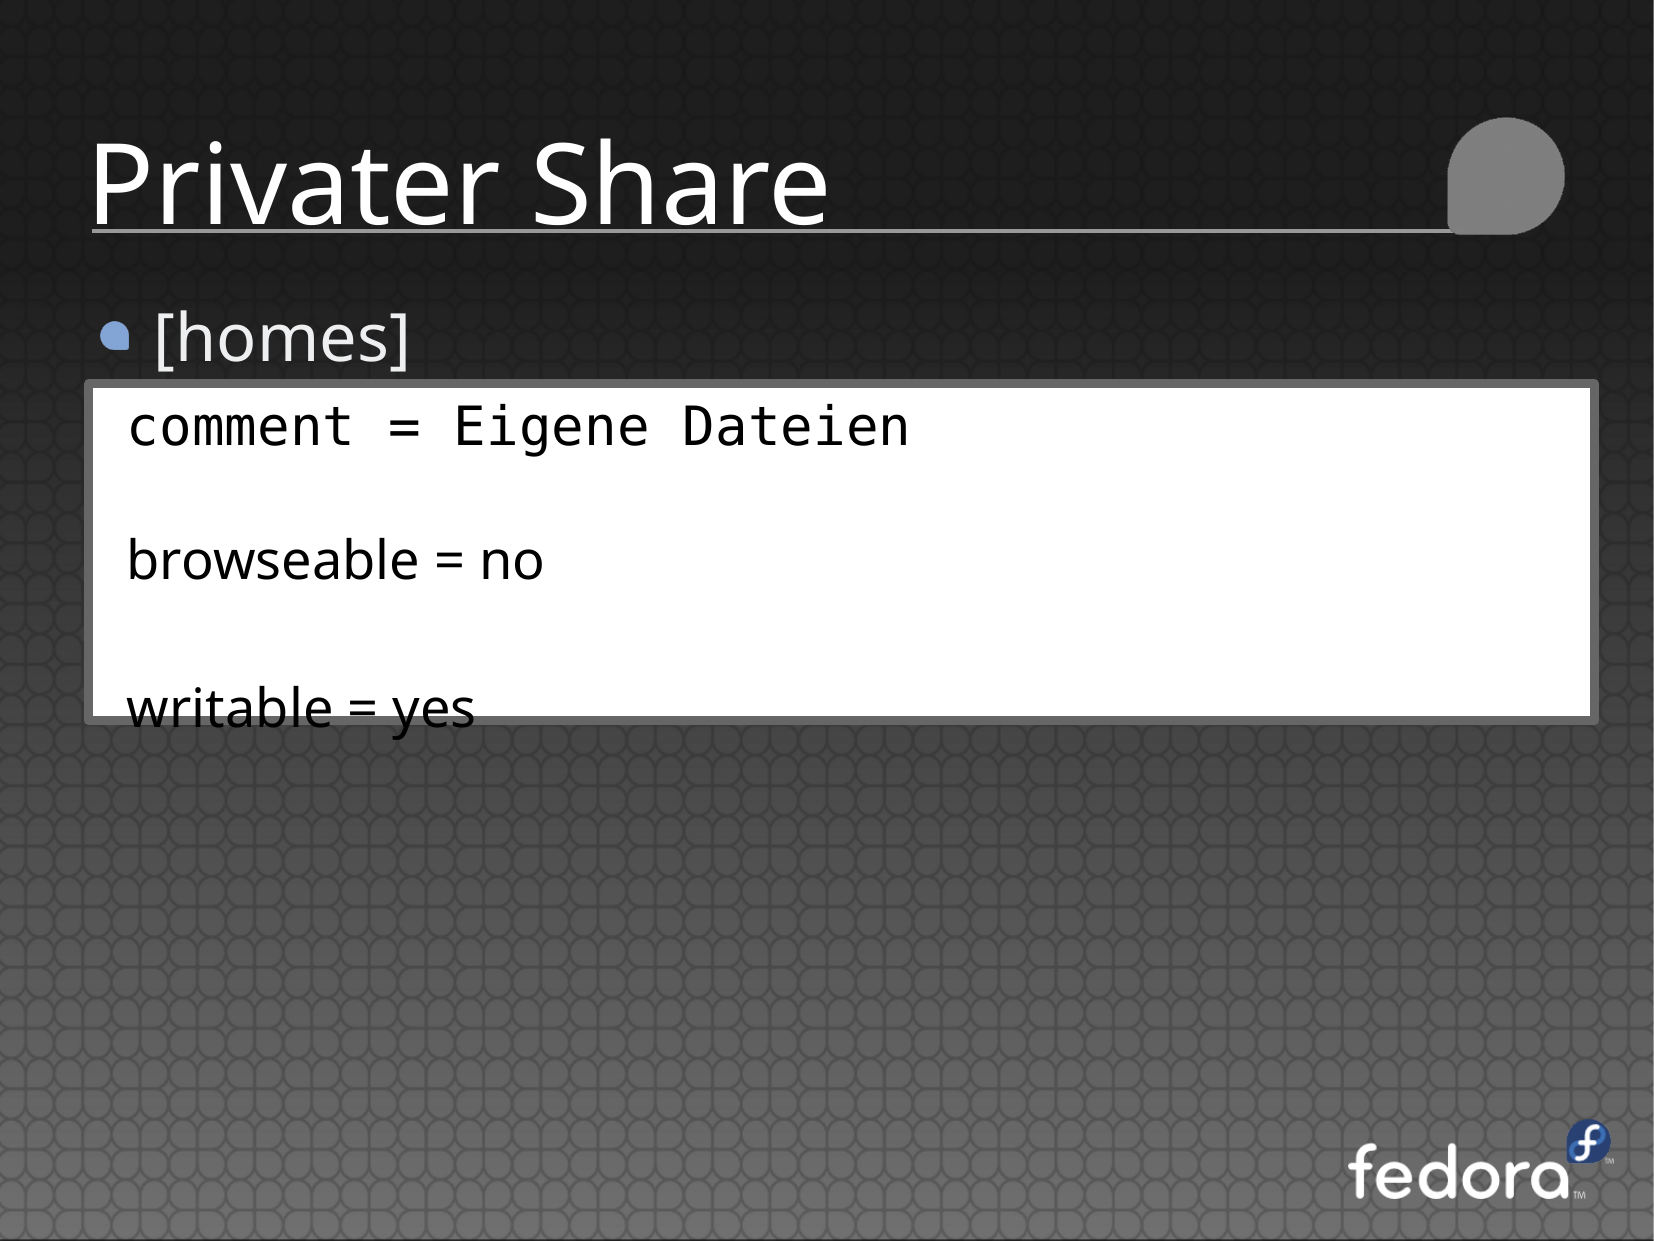

# Privater Share
[homes]
comment = Eigene Dateien
browseable = no
writable = yes